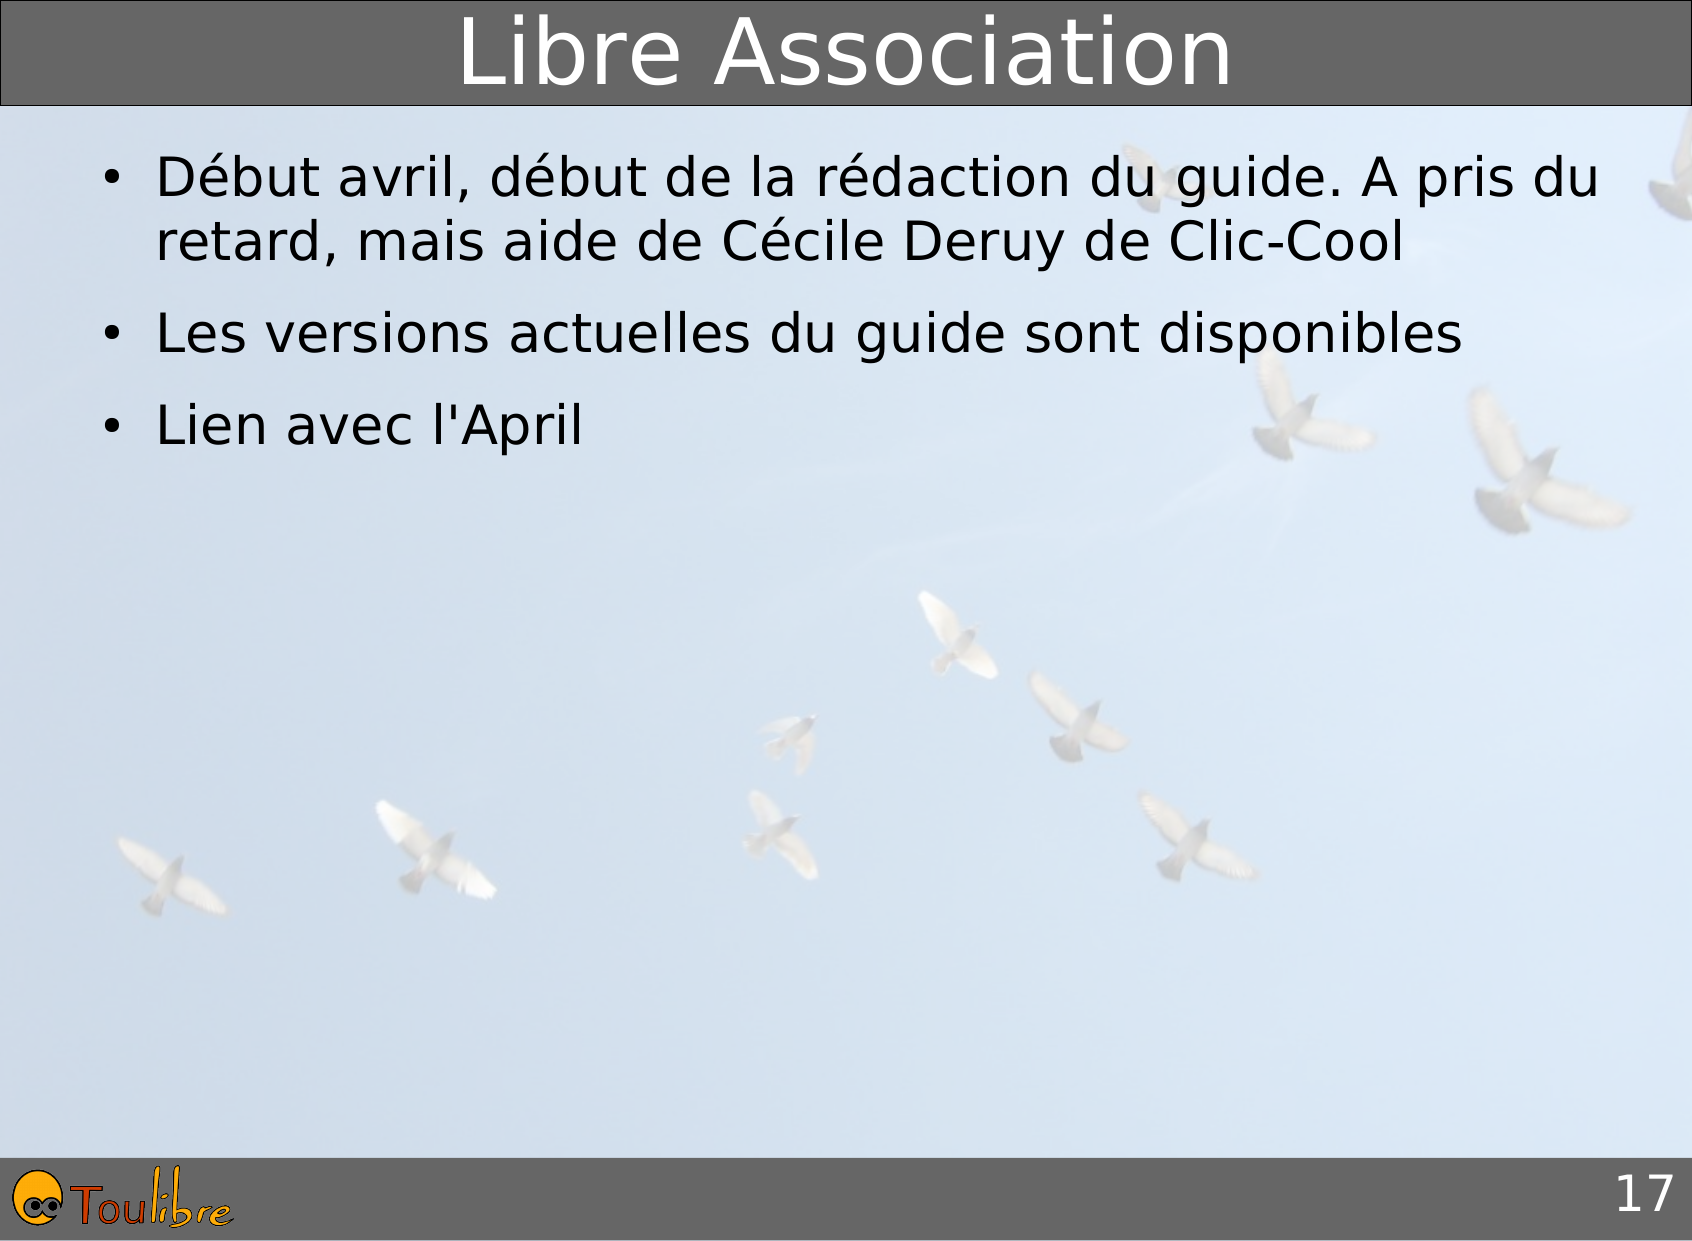

# Libre Association
Début avril, début de la rédaction du guide. A pris du retard, mais aide de Cécile Deruy de Clic-Cool
Les versions actuelles du guide sont disponibles
Lien avec l'April